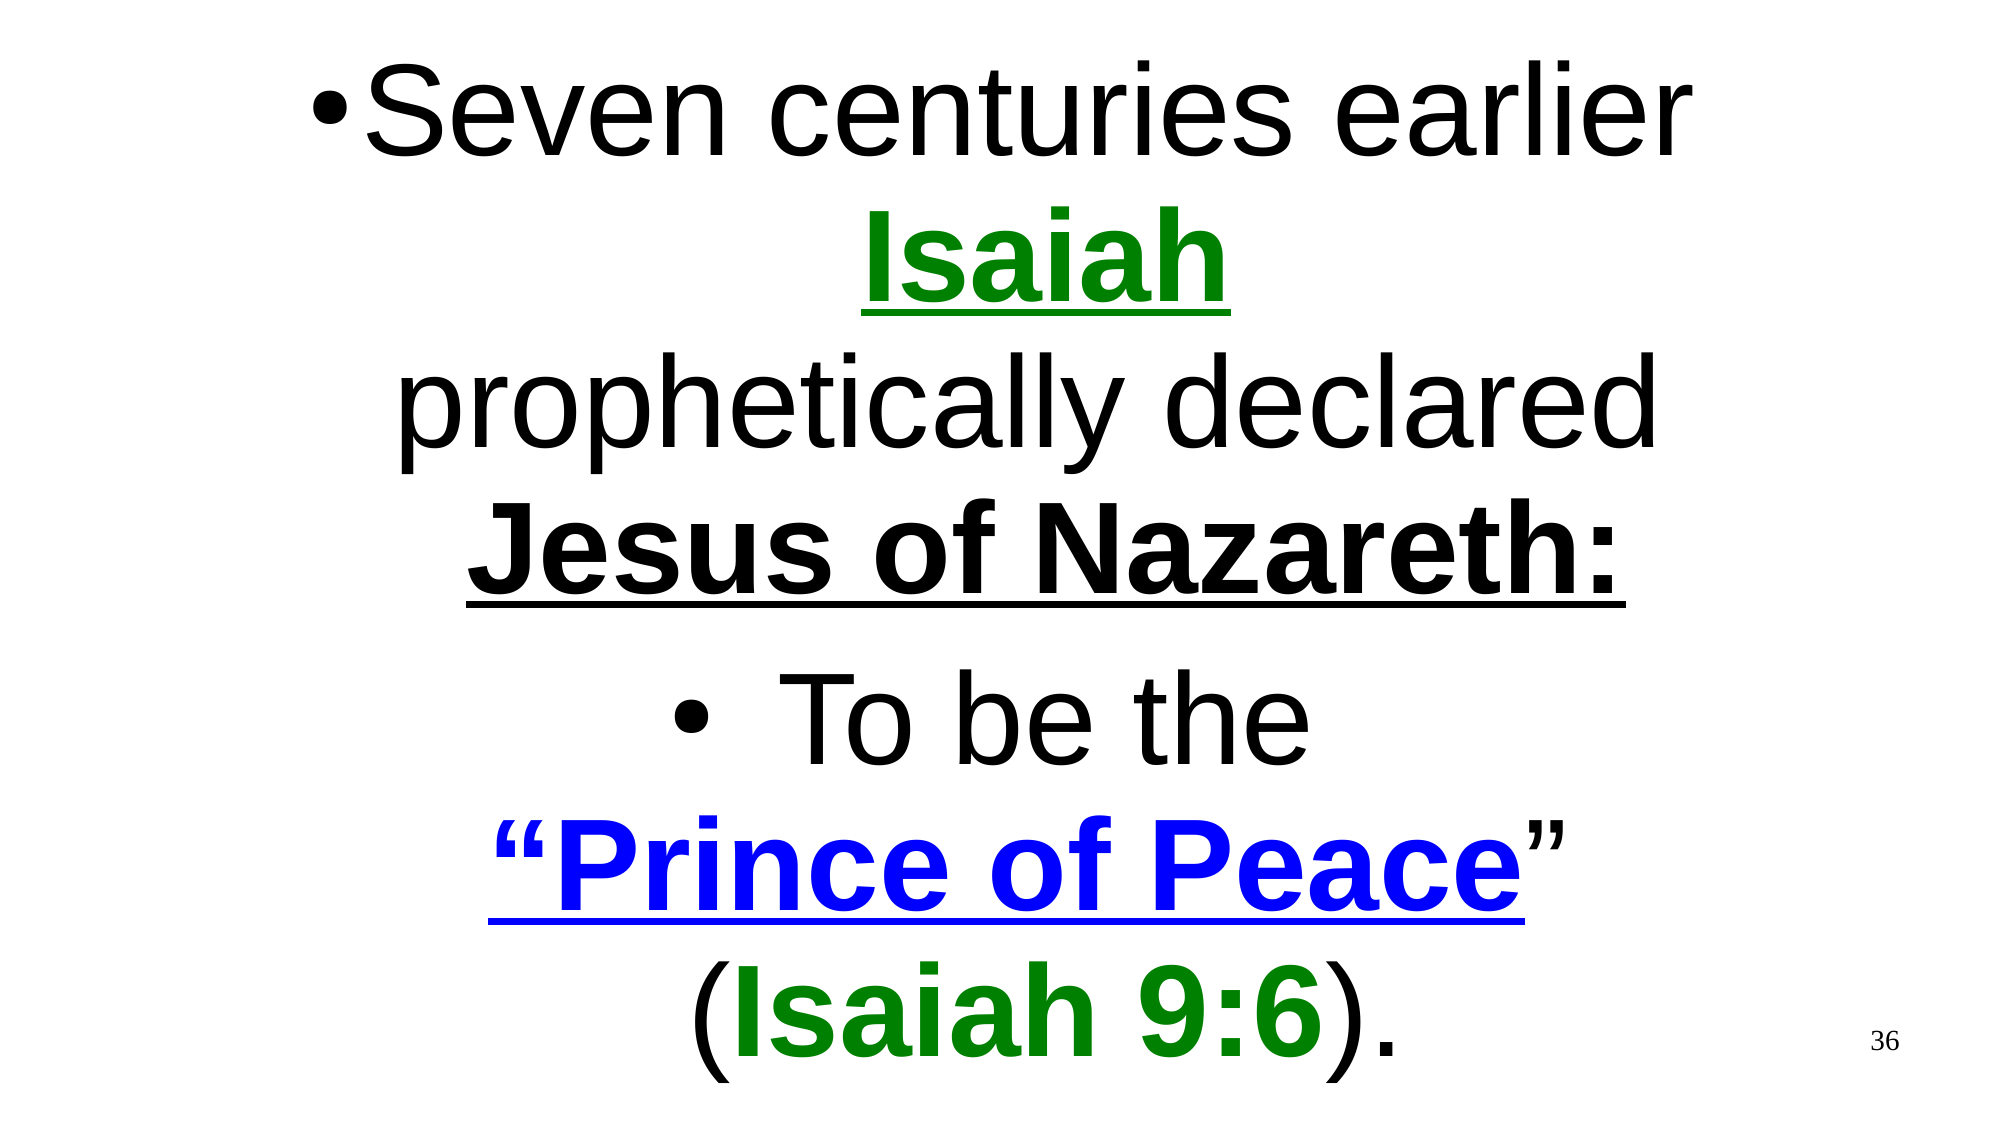

# Seven centuries earlier Isaiah prophetically declared Jesus of Nazareth:
 To be the
“Prince of Peace”
(Isaiah 9:6).
36